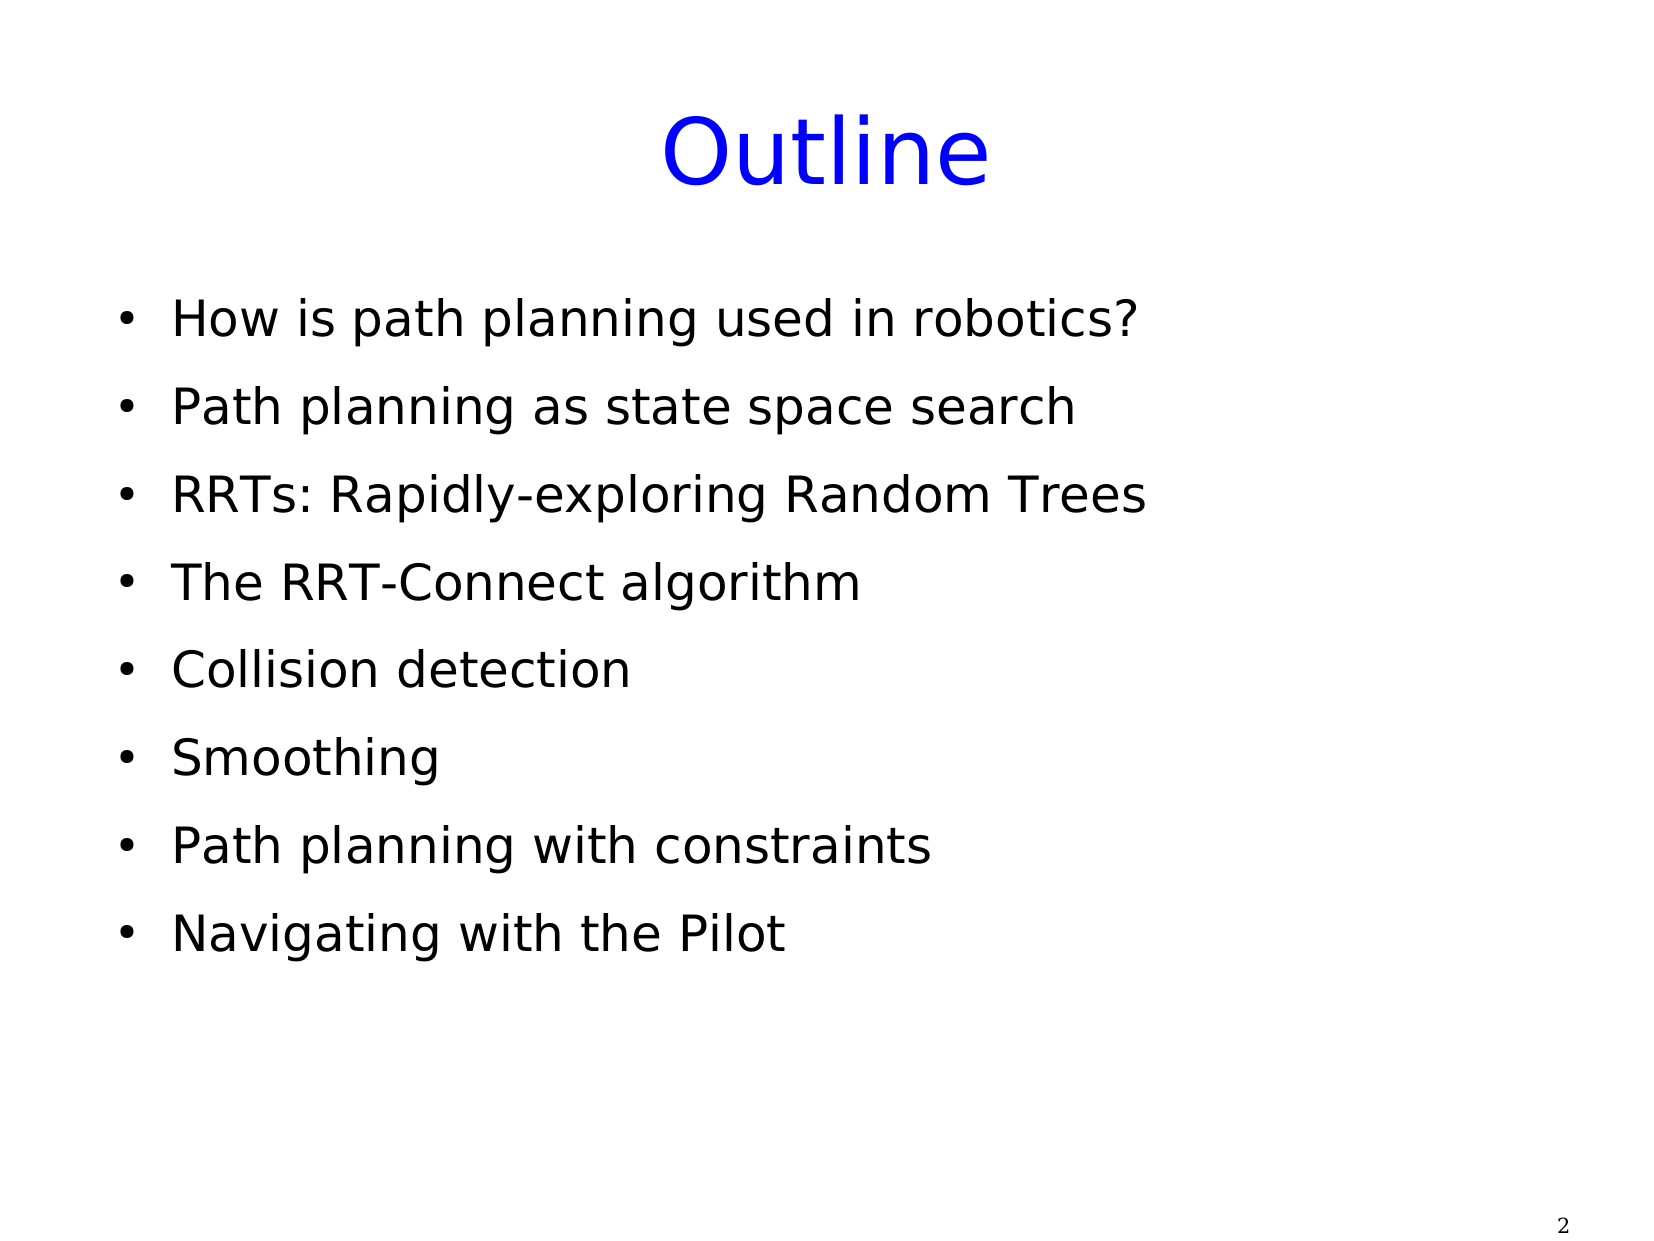

# Outline
How is path planning used in robotics?
Path planning as state space search
RRTs: Rapidly-exploring Random Trees
The RRT-Connect algorithm
Collision detection
Smoothing
Path planning with constraints
Navigating with the Pilot
2